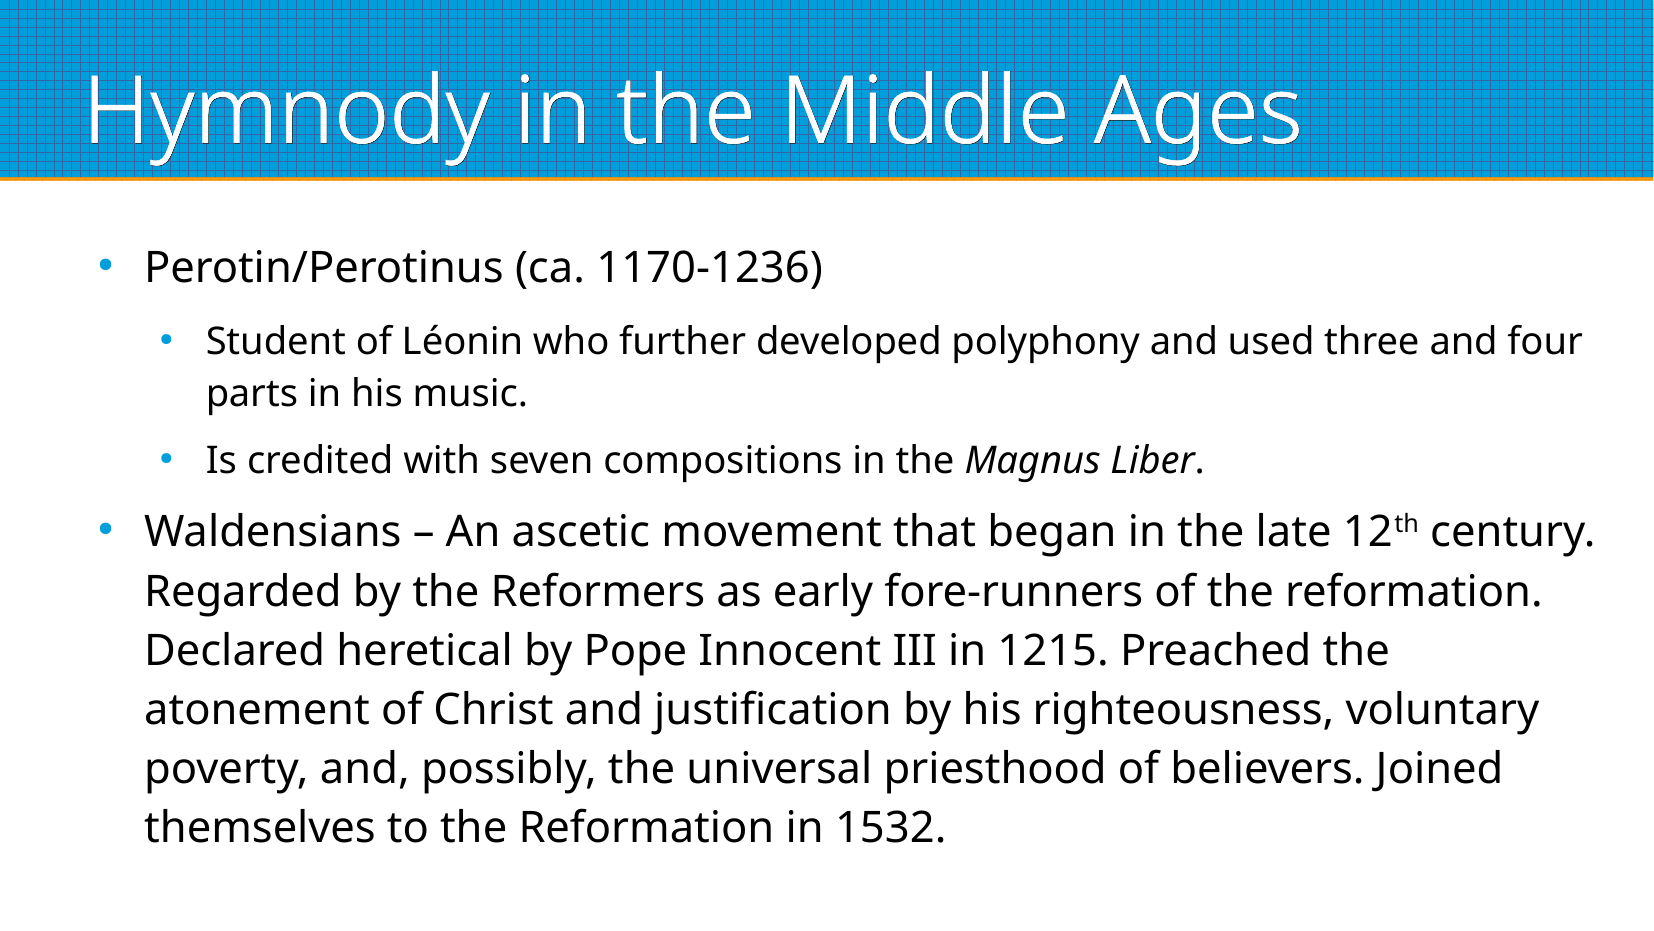

# Hymnody in the Middle Ages
Perotin/Perotinus (ca. 1170-1236)
Student of Léonin who further developed polyphony and used three and four parts in his music.
Is credited with seven compositions in the Magnus Liber.
Waldensians – An ascetic movement that began in the late 12th century. Regarded by the Reformers as early fore-runners of the reformation. Declared heretical by Pope Innocent III in 1215. Preached the atonement of Christ and justification by his righteousness, voluntary poverty, and, possibly, the universal priesthood of believers. Joined themselves to the Reformation in 1532.